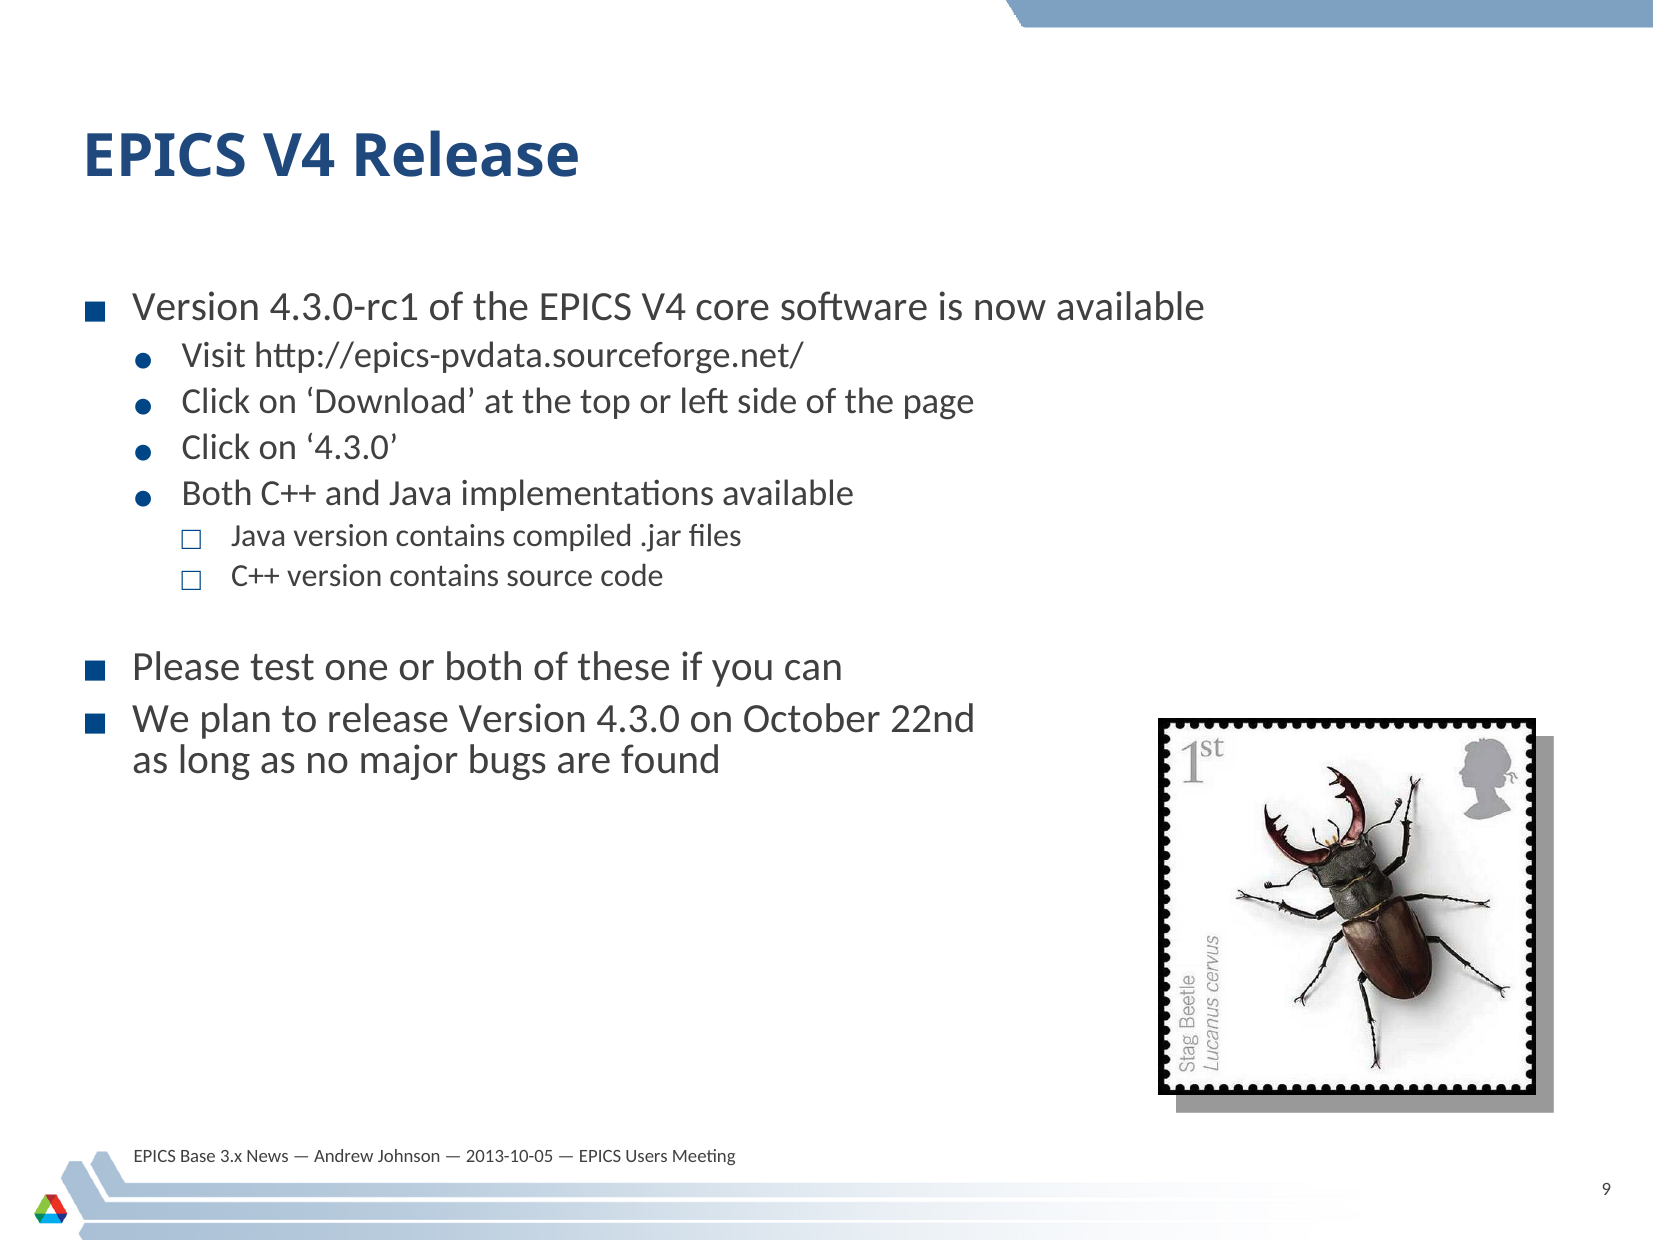

# EPICS V4 Release
Version 4.3.0-rc1 of the EPICS V4 core software is now available
Visit http://epics-pvdata.sourceforge.net/
Click on ‘Download’ at the top or left side of the page
Click on ‘4.3.0’
Both C++ and Java implementations available
Java version contains compiled .jar files
C++ version contains source code
Please test one or both of these if you can
We plan to release Version 4.3.0 on October 22nd
as long as no major bugs are found
EPICS Base 3.x News — Andrew Johnson — 2013-10-05 — EPICS Users Meeting
9